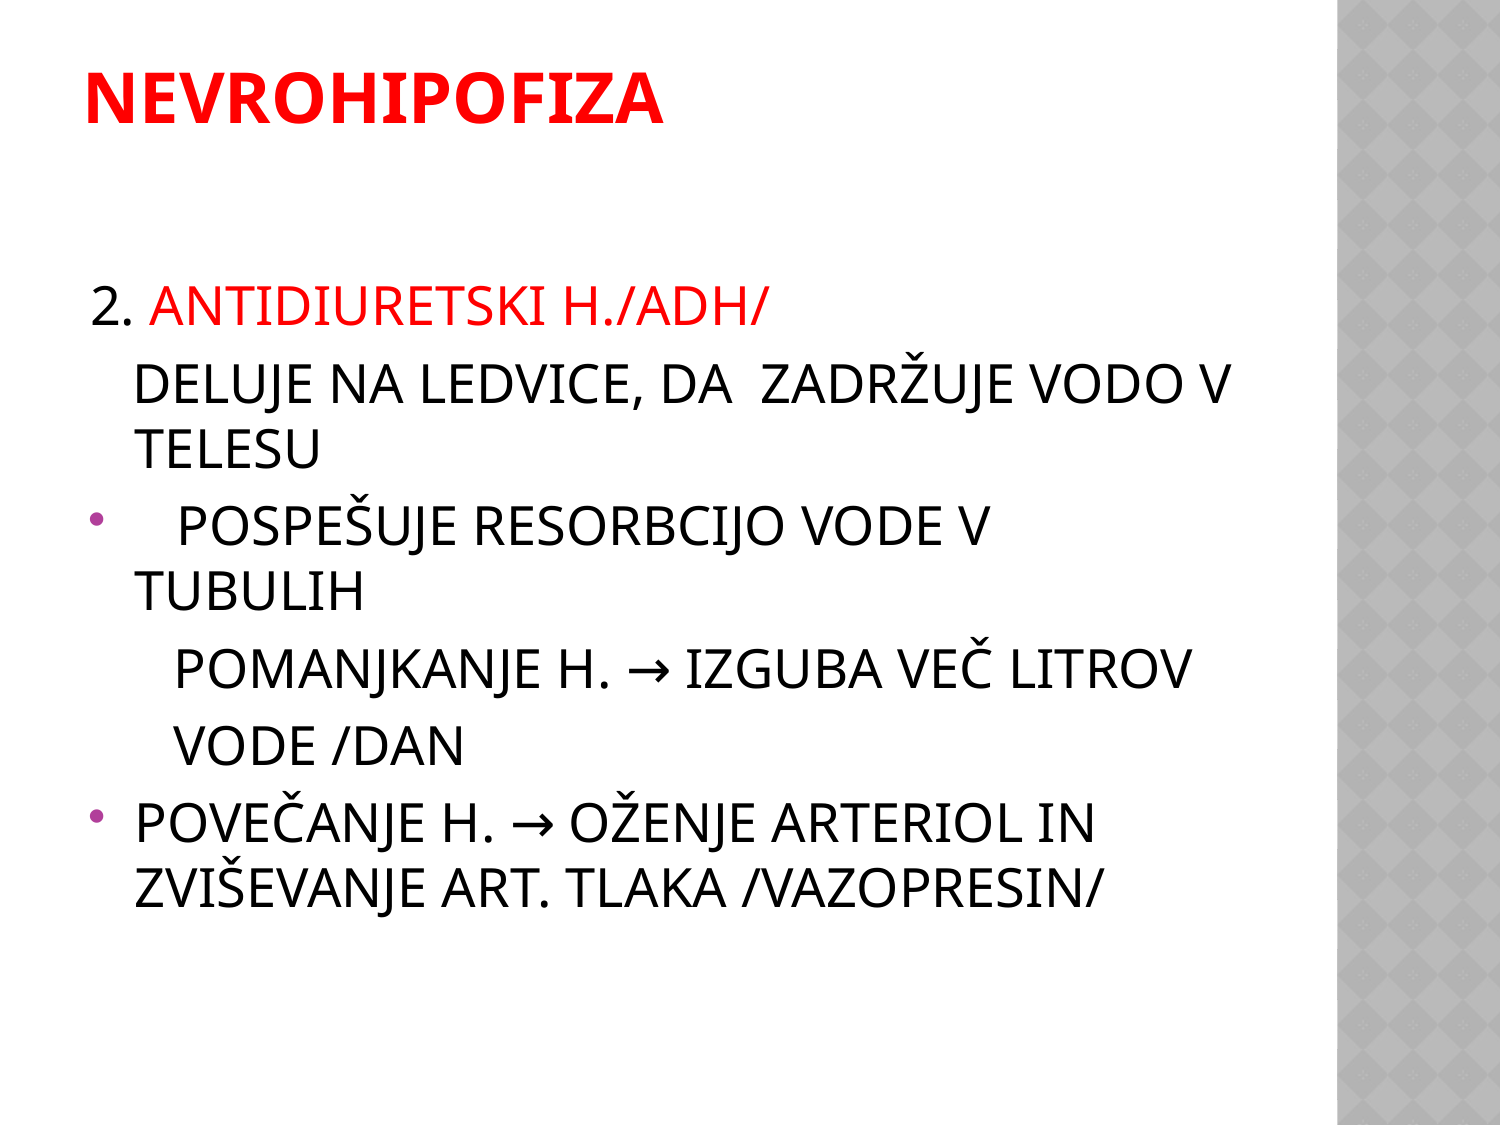

# NEVROHIPOFIZA
2. ANTIDIURETSKI H./ADH/
 DELUJE NA LEDVICE, DA ZADRŽUJE VODO V TELESU
 POSPEŠUJE RESORBCIJO VODE V TUBULIH
 POMANJKANJE H. → IZGUBA VEČ LITROV
 VODE /DAN
POVEČANJE H. → OŽENJE ARTERIOL IN ZVIŠEVANJE ART. TLAKA /VAZOPRESIN/